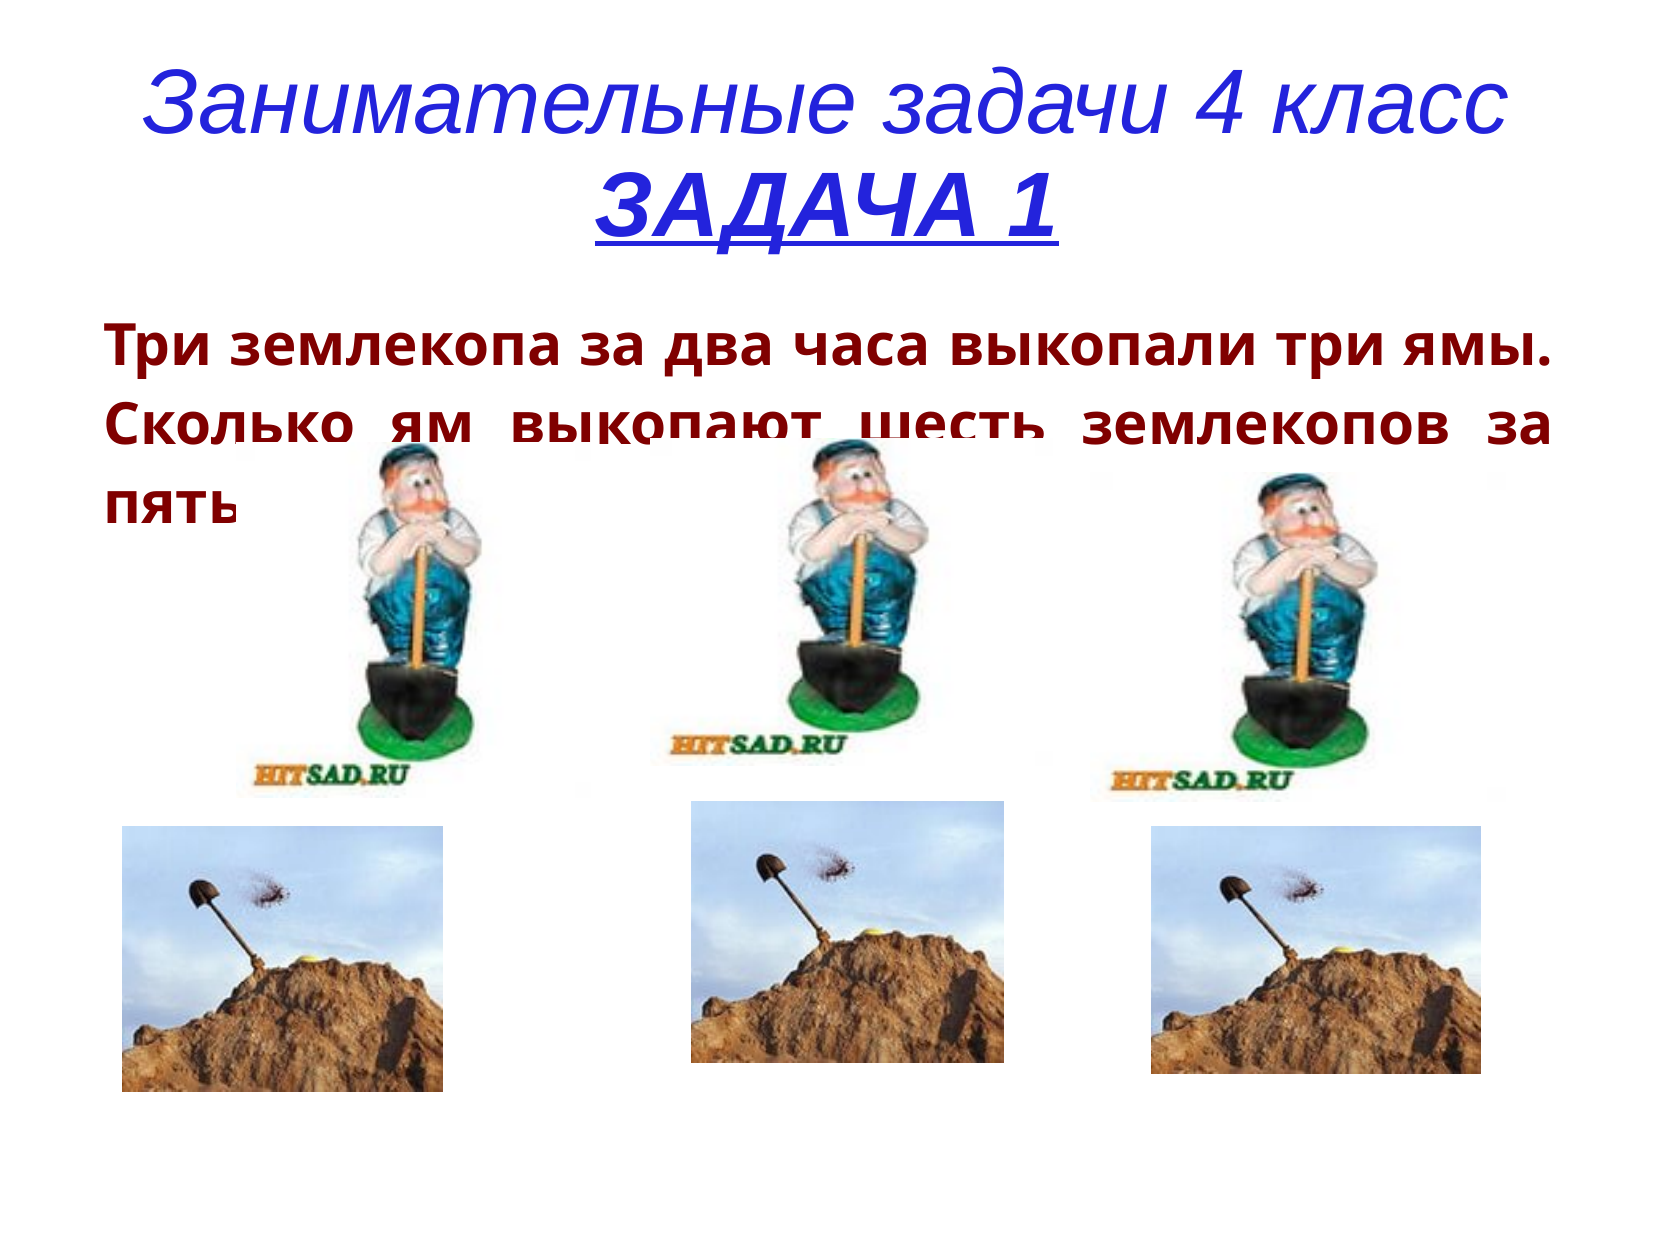

# Занимательные задачи 4 класс ЗАДАЧА 1
Три землекопа за два часа выкопали три ямы. Сколько ям выкопают шесть землекопов за пять часов?